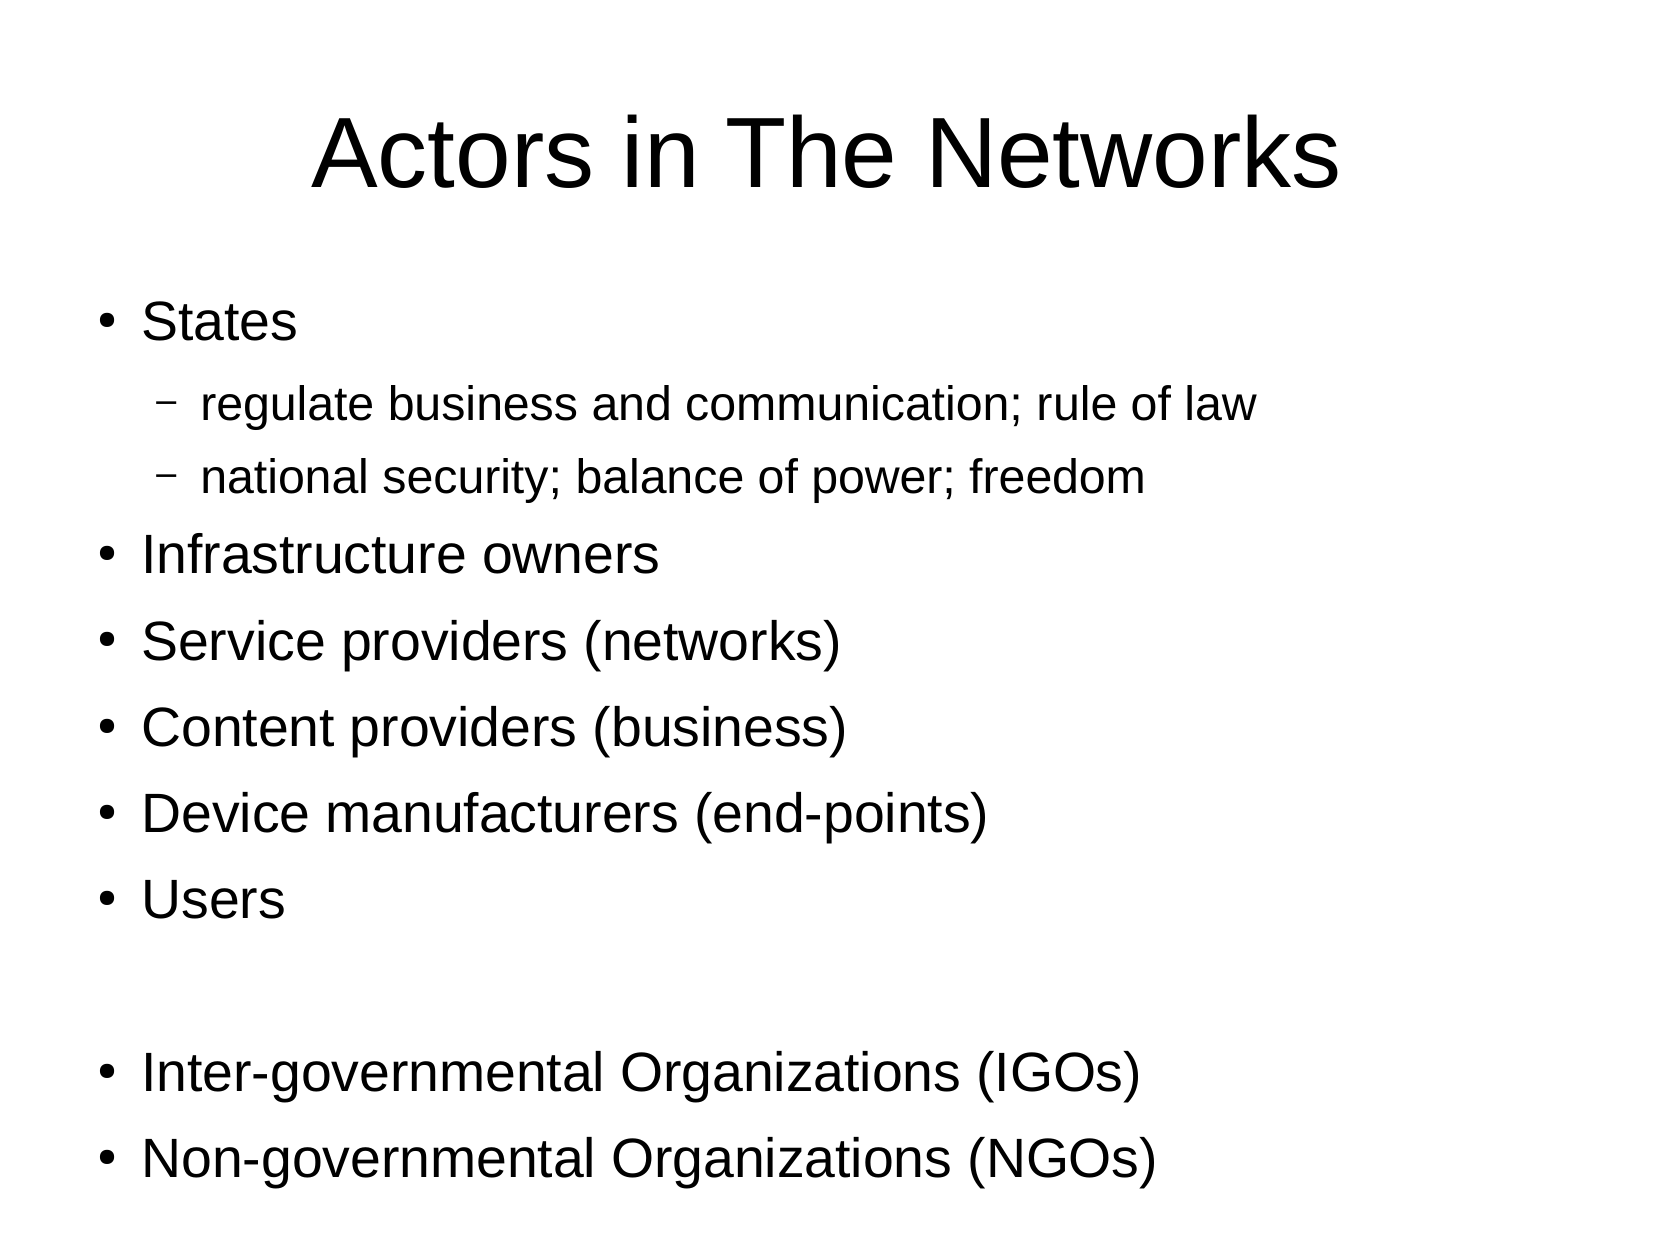

# Actors in The Networks
States
regulate business and communication; rule of law
national security; balance of power; freedom
Infrastructure owners
Service providers (networks)
Content providers (business)
Device manufacturers (end-points)
Users
Inter-governmental Organizations (IGOs)
Non-governmental Organizations (NGOs)